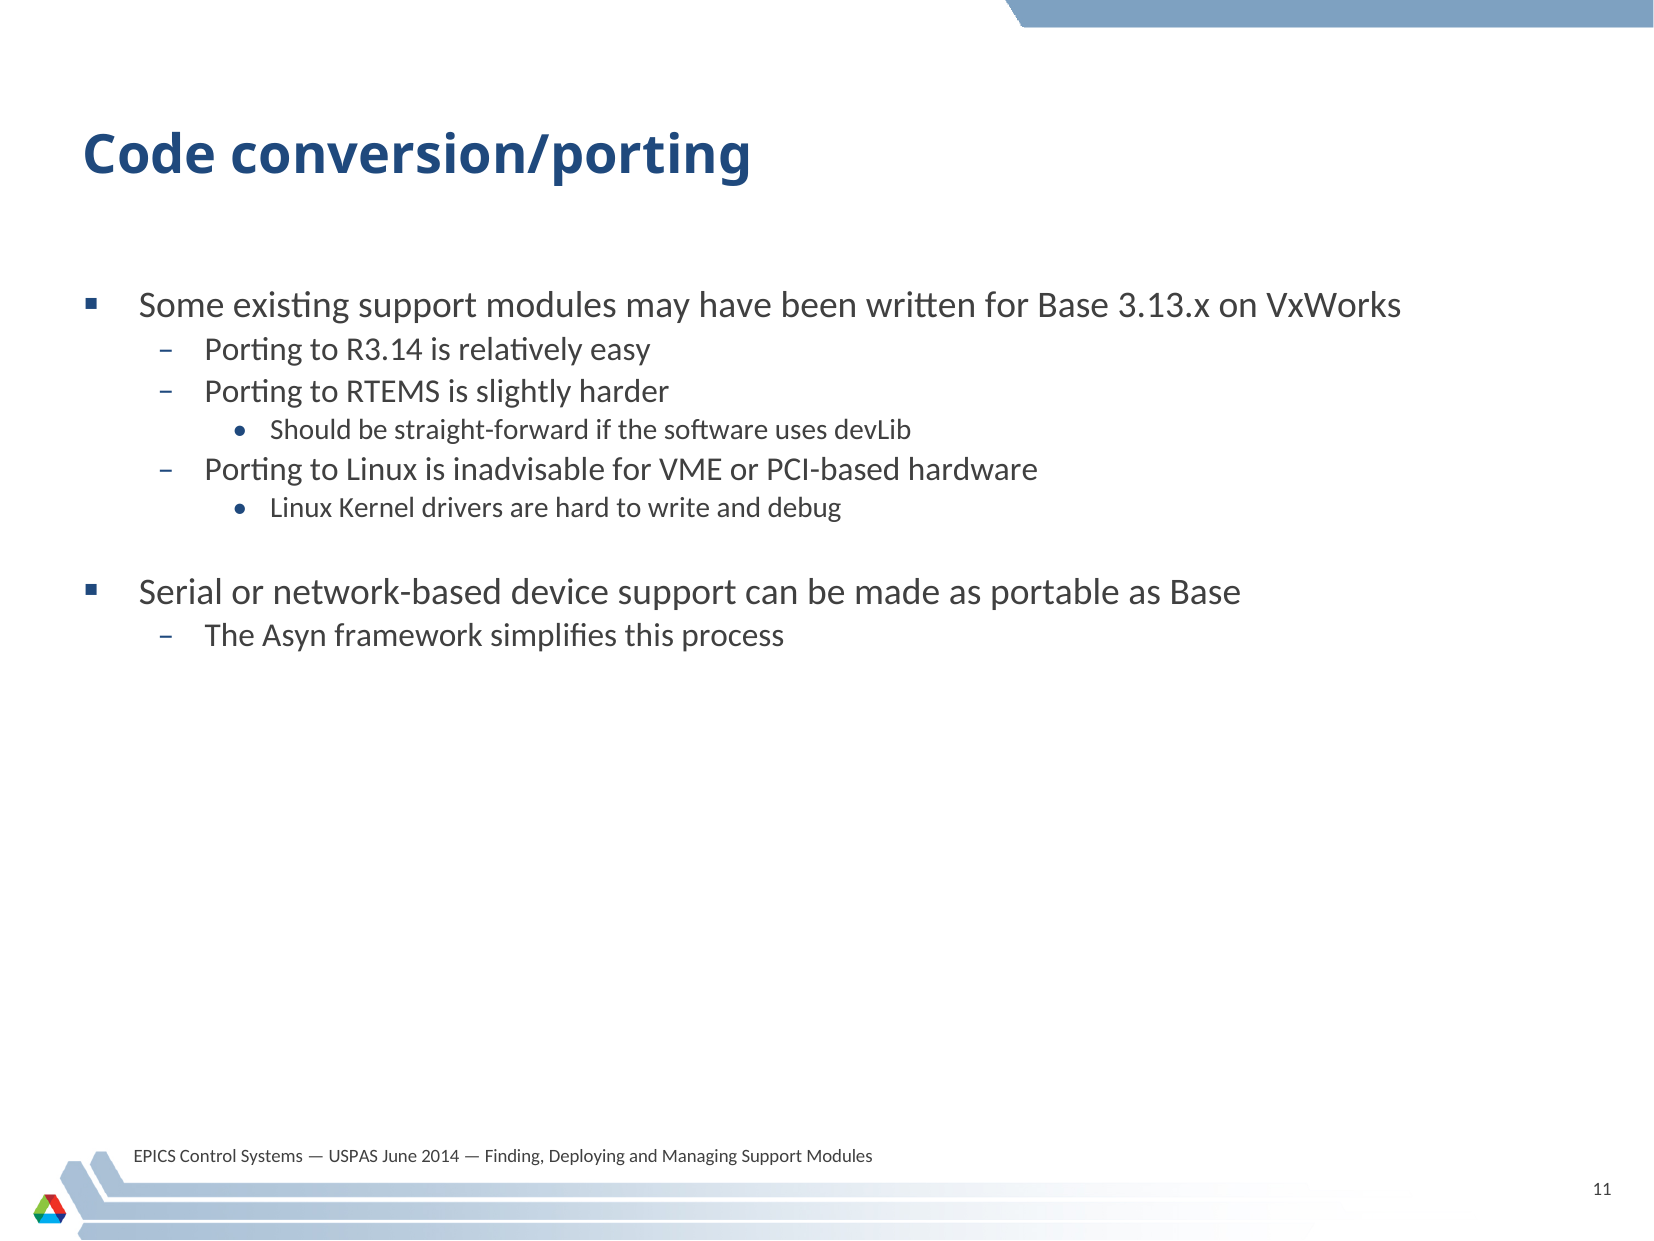

# Code conversion/porting
Some existing support modules may have been written for Base 3.13.x on VxWorks
Porting to R3.14 is relatively easy
Porting to RTEMS is slightly harder
Should be straight-forward if the software uses devLib
Porting to Linux is inadvisable for VME or PCI-based hardware
Linux Kernel drivers are hard to write and debug
Serial or network-based device support can be made as portable as Base
The Asyn framework simplifies this process
EPICS Control Systems — USPAS June 2014 — Finding, Deploying and Managing Support Modules
11